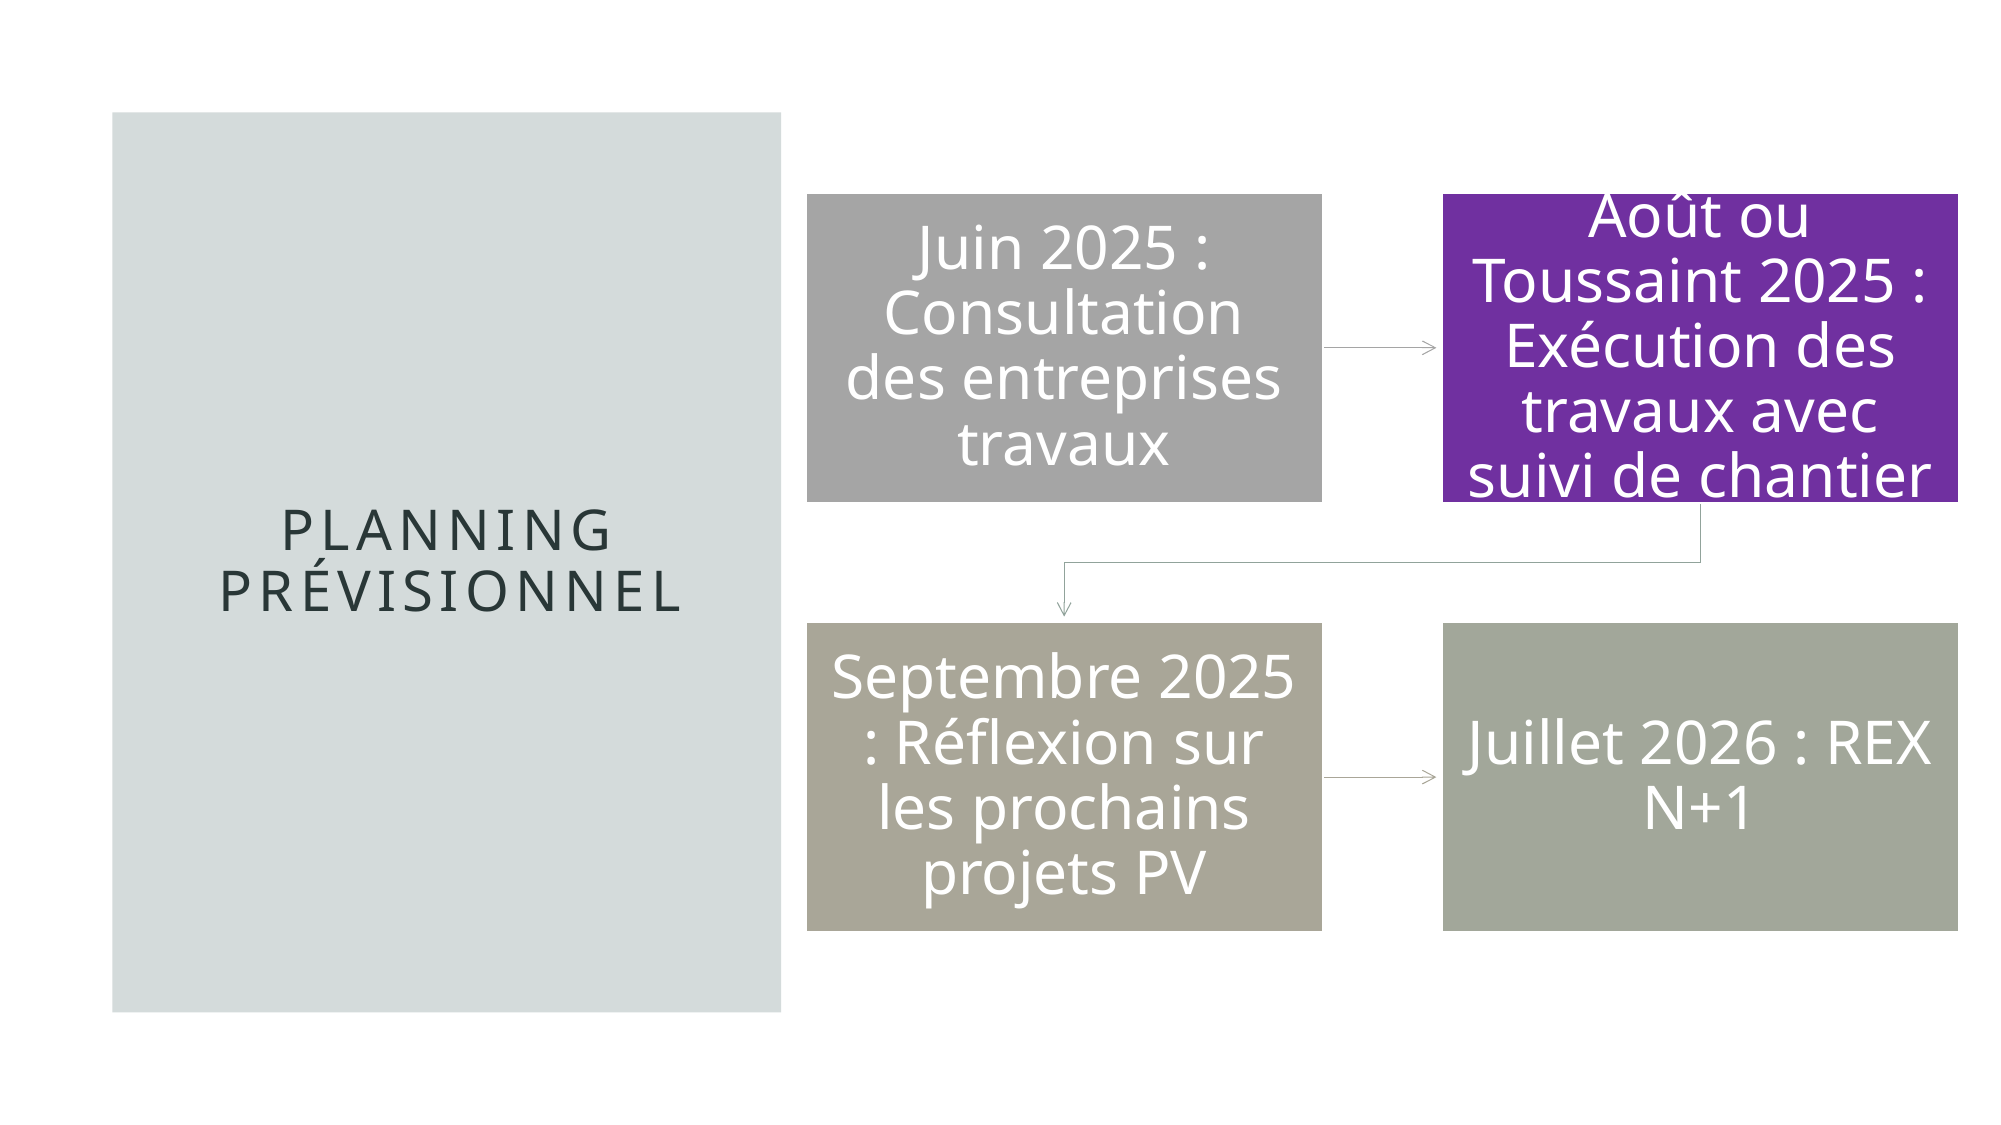

Juin 2025 : Consultation des entreprises travaux
Août ou Toussaint 2025 : Exécution des travaux avec suivi de chantier
Septembre 2025 : Réflexion sur les prochains projets PV
Juillet 2026 : REX N+1
# Planning prévisionnel